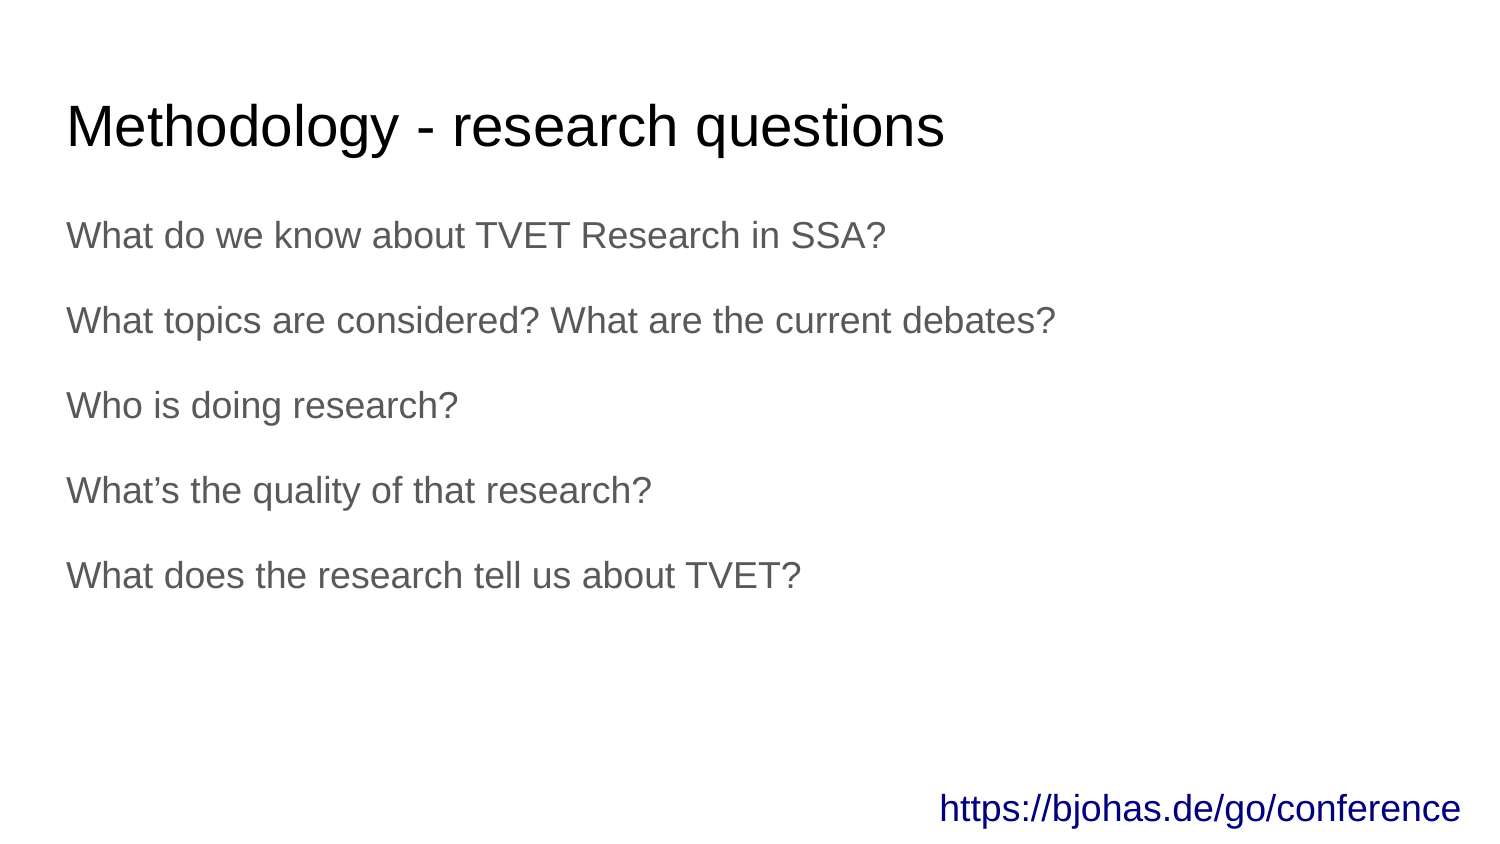

# Methodology - research questions
What do we know about TVET Research in SSA?
What topics are considered? What are the current debates?
Who is doing research?
What’s the quality of that research?
What does the research tell us about TVET?